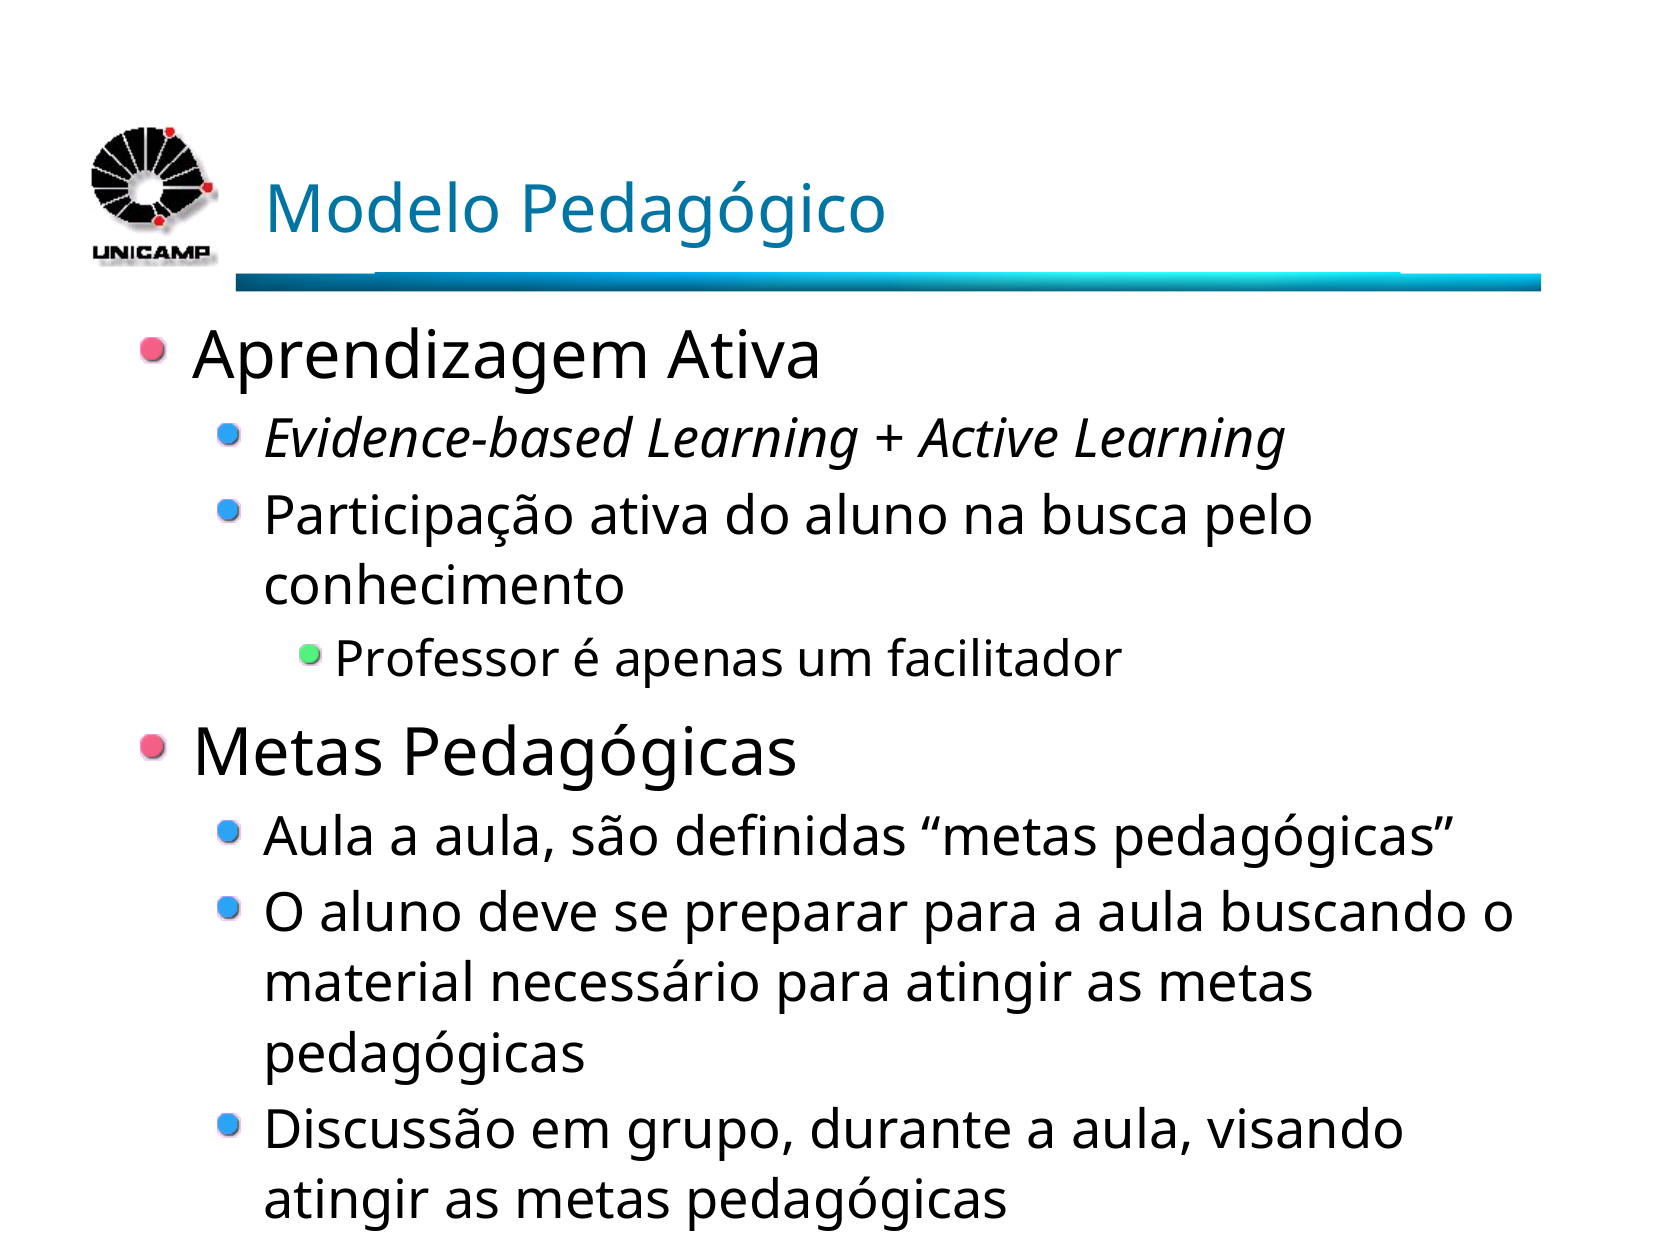

# Modelo Pedagógico
Aprendizagem Ativa
Evidence-based Learning + Active Learning
Participação ativa do aluno na busca pelo conhecimento
Professor é apenas um facilitador
Metas Pedagógicas
Aula a aula, são definidas “metas pedagógicas”
O aluno deve se preparar para a aula buscando o material necessário para atingir as metas pedagógicas
Discussão em grupo, durante a aula, visando atingir as metas pedagógicas